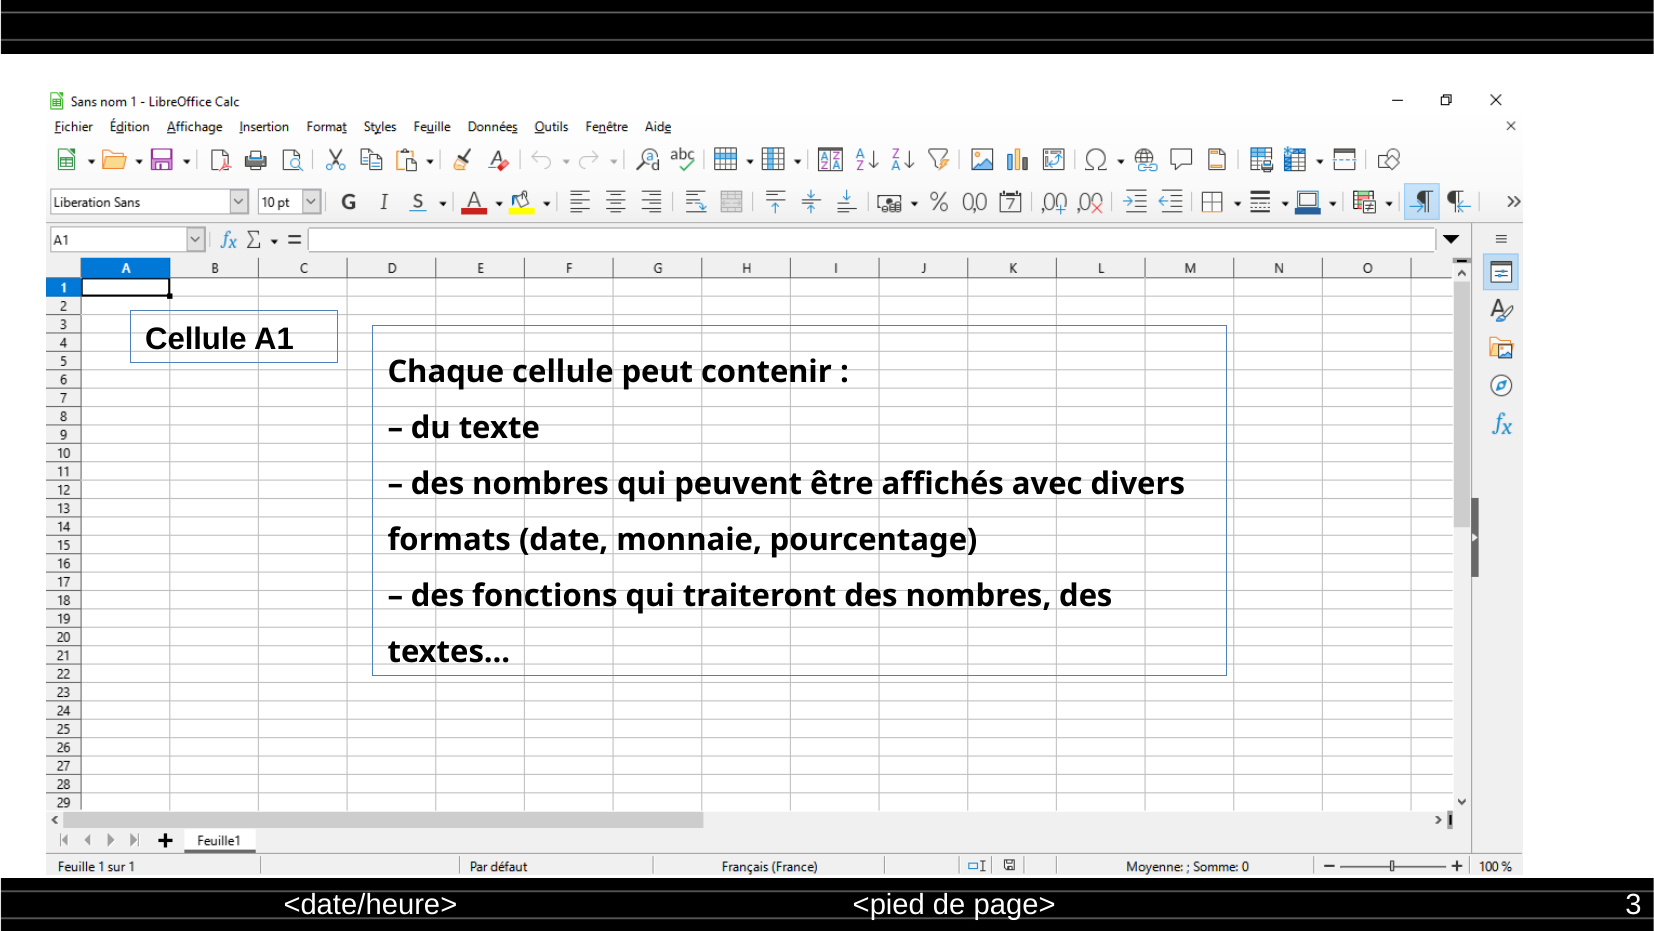

Cellule A1
Chaque cellule peut contenir :
– du texte
– des nombres qui peuvent être affichés avec divers formats (date, monnaie, pourcentage)
– des fonctions qui traiteront des nombres, des textes...